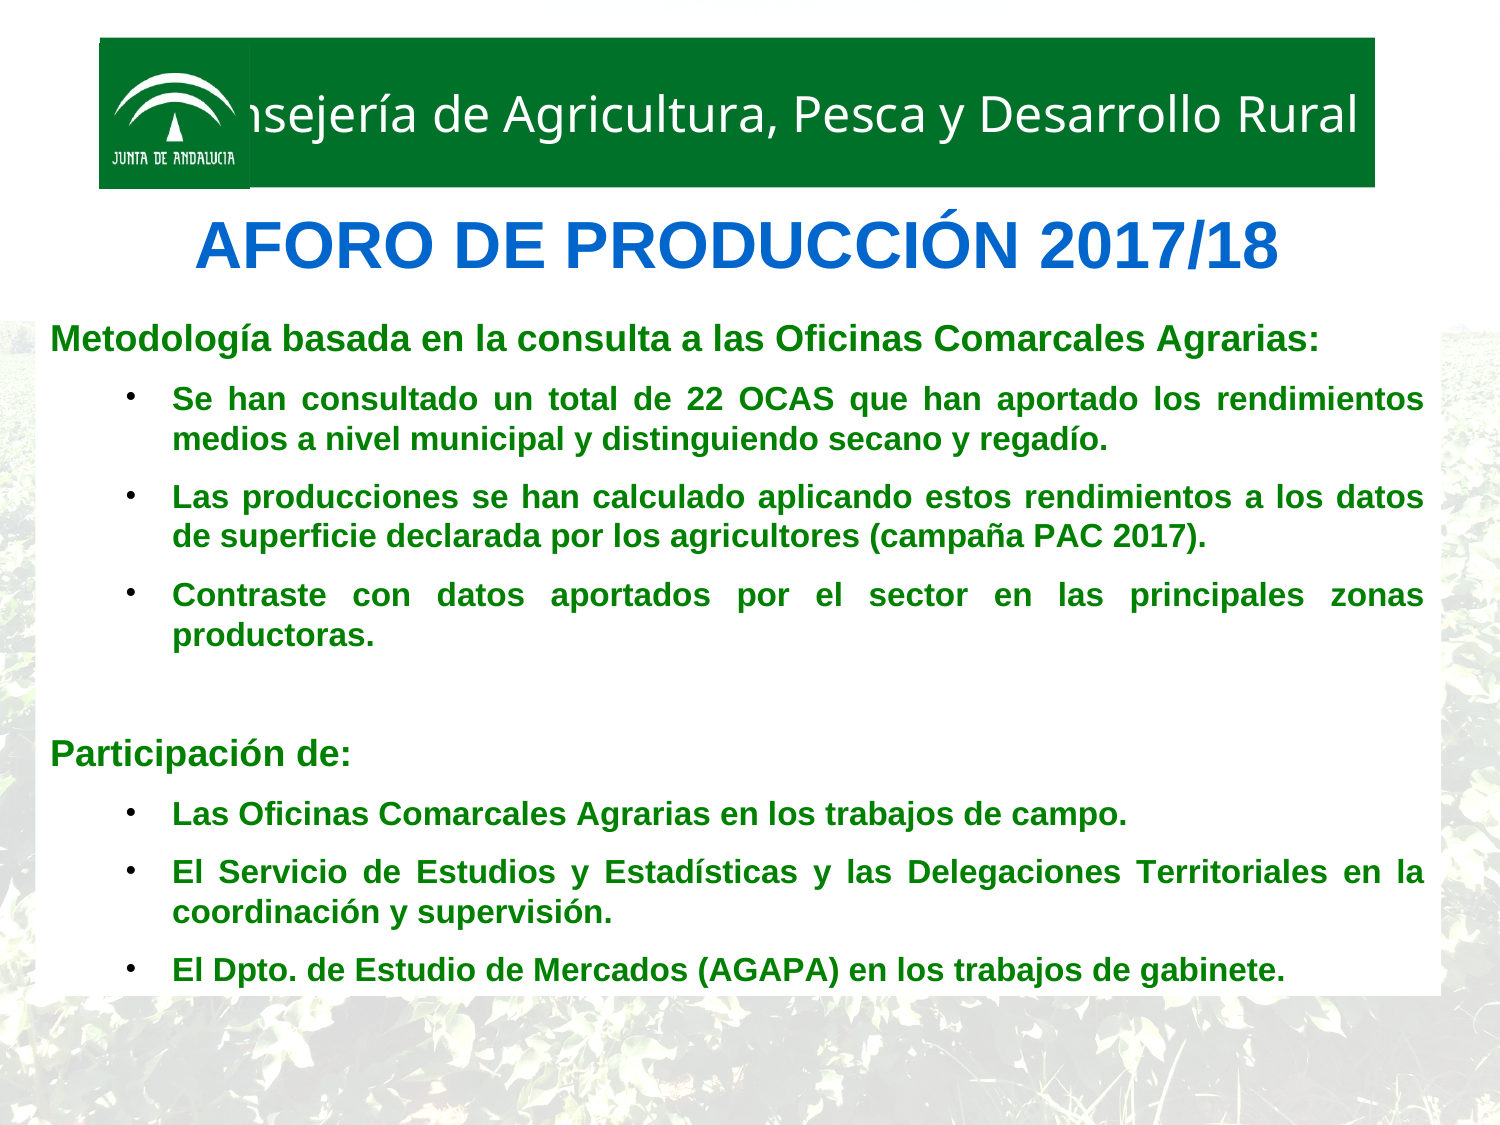

# Consejería de Agricultura, Pesca y Desarrollo Rural
AFORO DE PRODUCCIÓN 2017/18
Metodología basada en la consulta a las Oficinas Comarcales Agrarias:
Se han consultado un total de 22 OCAS que han aportado los rendimientos medios a nivel municipal y distinguiendo secano y regadío.
Las producciones se han calculado aplicando estos rendimientos a los datos de superficie declarada por los agricultores (campaña PAC 2017).
Contraste con datos aportados por el sector en las principales zonas productoras.
Participación de:
Las Oficinas Comarcales Agrarias en los trabajos de campo.
El Servicio de Estudios y Estadísticas y las Delegaciones Territoriales en la coordinación y supervisión.
El Dpto. de Estudio de Mercados (AGAPA) en los trabajos de gabinete.